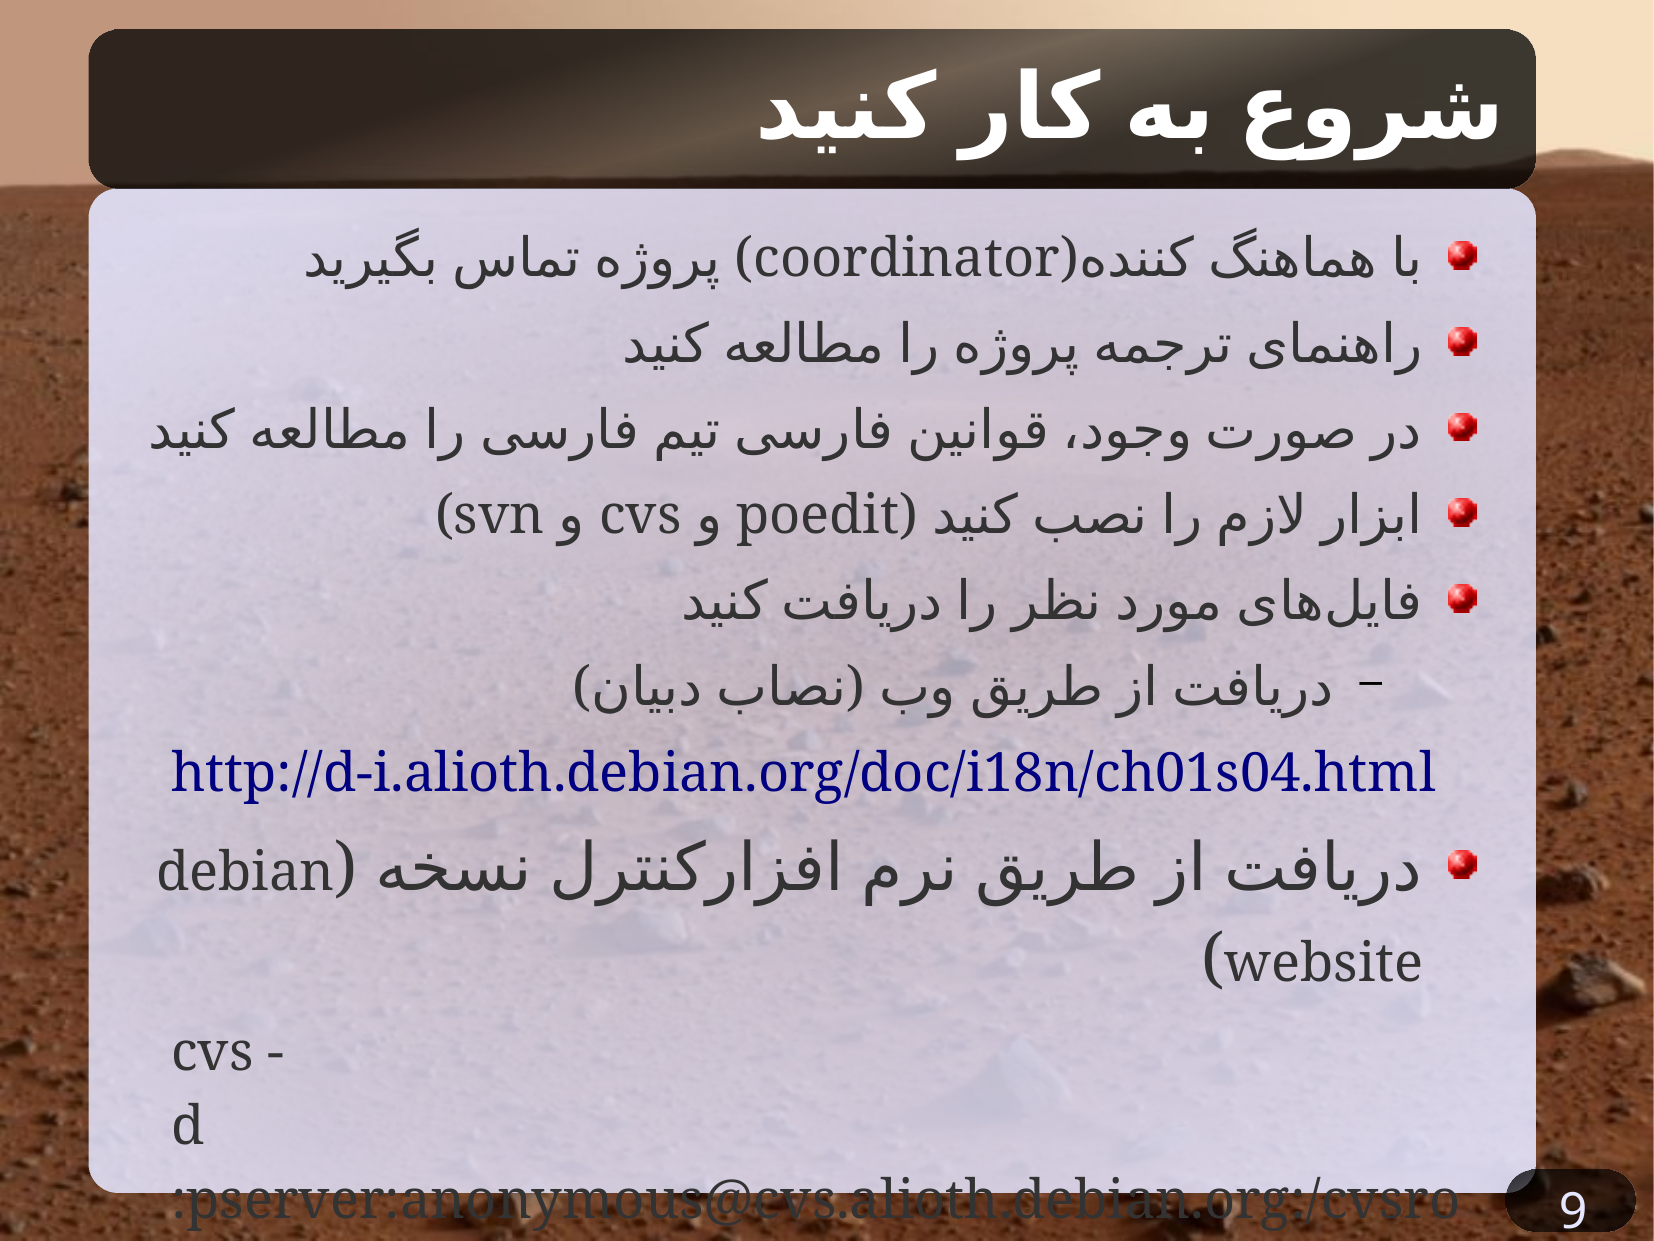

# شروع به کار کنید
با هماهنگ کننده(coordinator) پروژه تماس بگیرید
راهنمای ترجمه پروژه را مطالعه کنید
در صورت وجود، قوانین فارسی تیم فارسی را مطالعه کنید
ابزار لازم را نصب کنید (poedit و cvs و svn)
فایل‌های مورد نظر را دریافت کنید
دریافت از طریق وب (نصاب دبیان)
http://d-i.alioth.debian.org/doc/i18n/ch01s04.html
دریافت از طریق نرم افزارکنترل نسخه (debian website)
cvs -d :pserver:anonymous@cvs.alioth.debian.org:/cvsroot/webwml checkout webwml/english